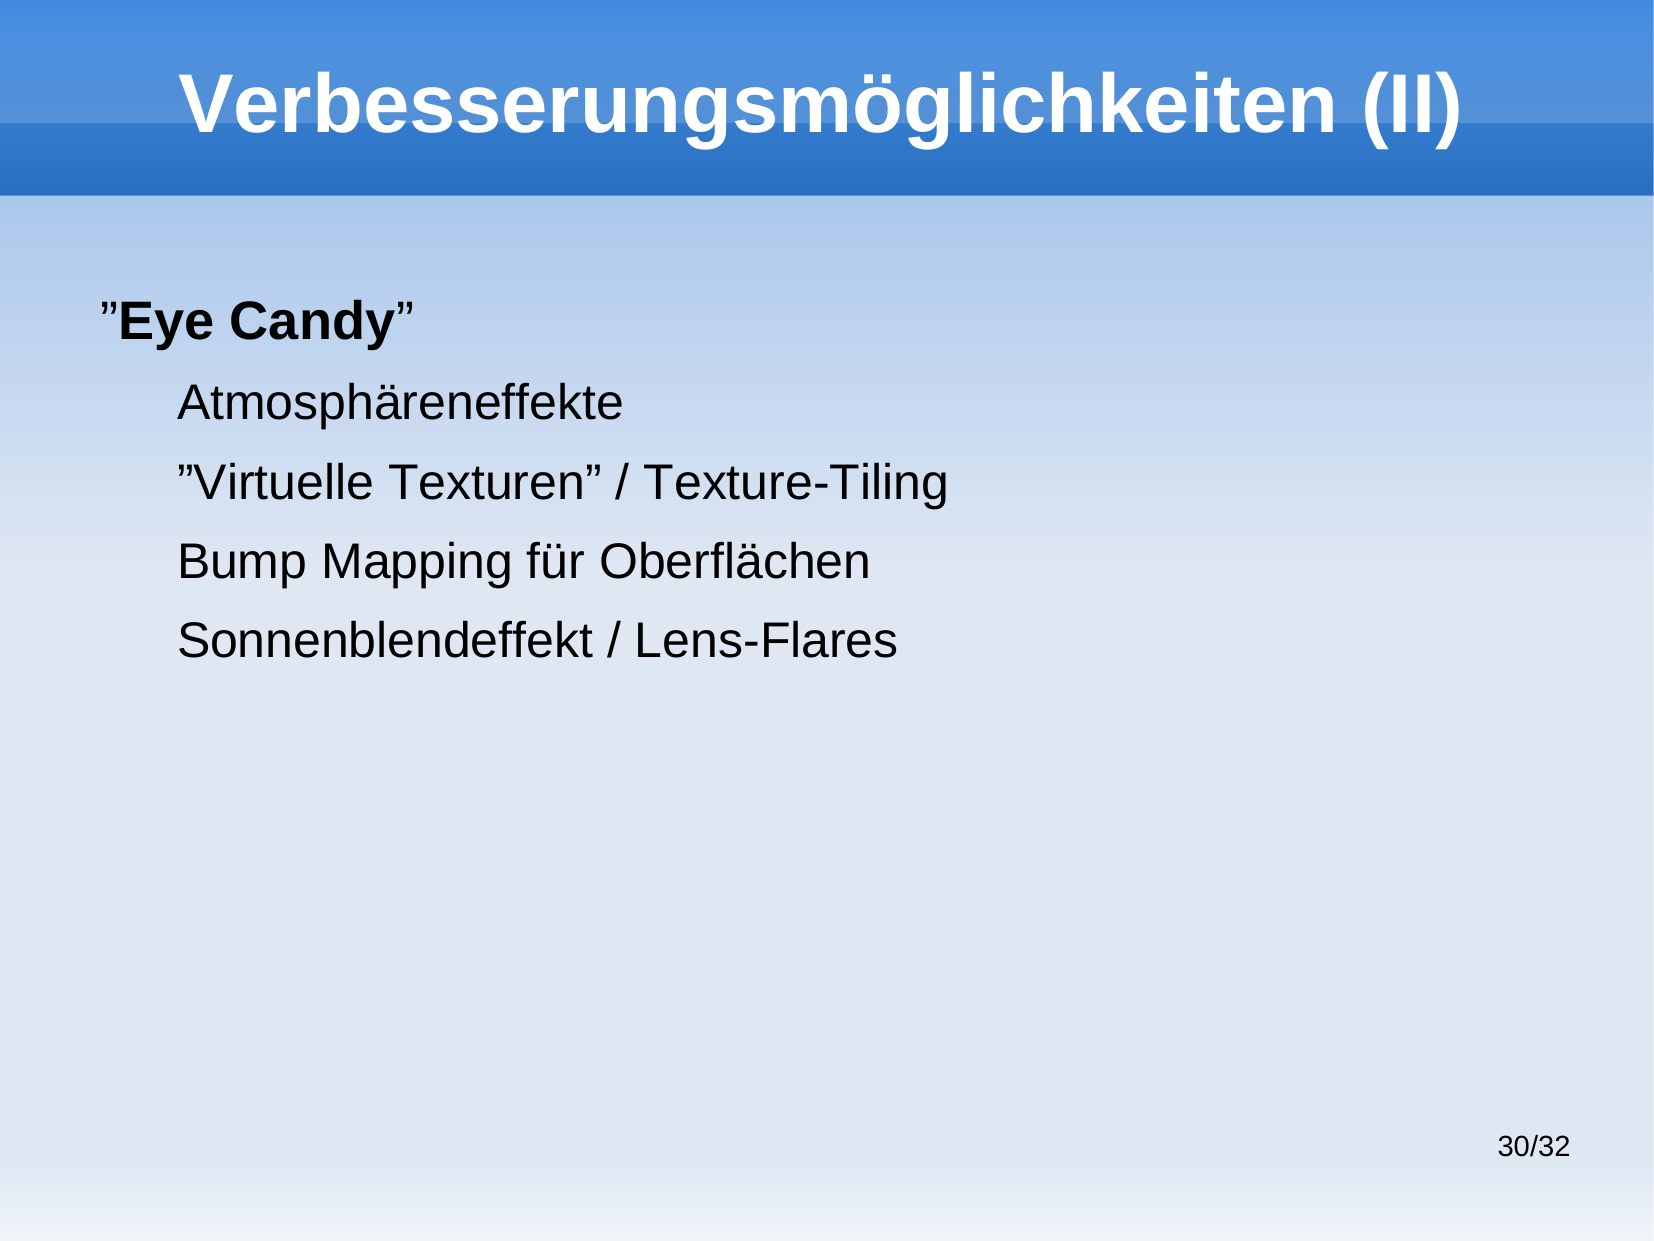

# Verbesserungsmöglichkeiten (II)
”Eye Candy”
Atmosphäreneffekte
”Virtuelle Texturen” / Texture-Tiling
Bump Mapping für Oberflächen
Sonnenblendeffekt / Lens-Flares
30